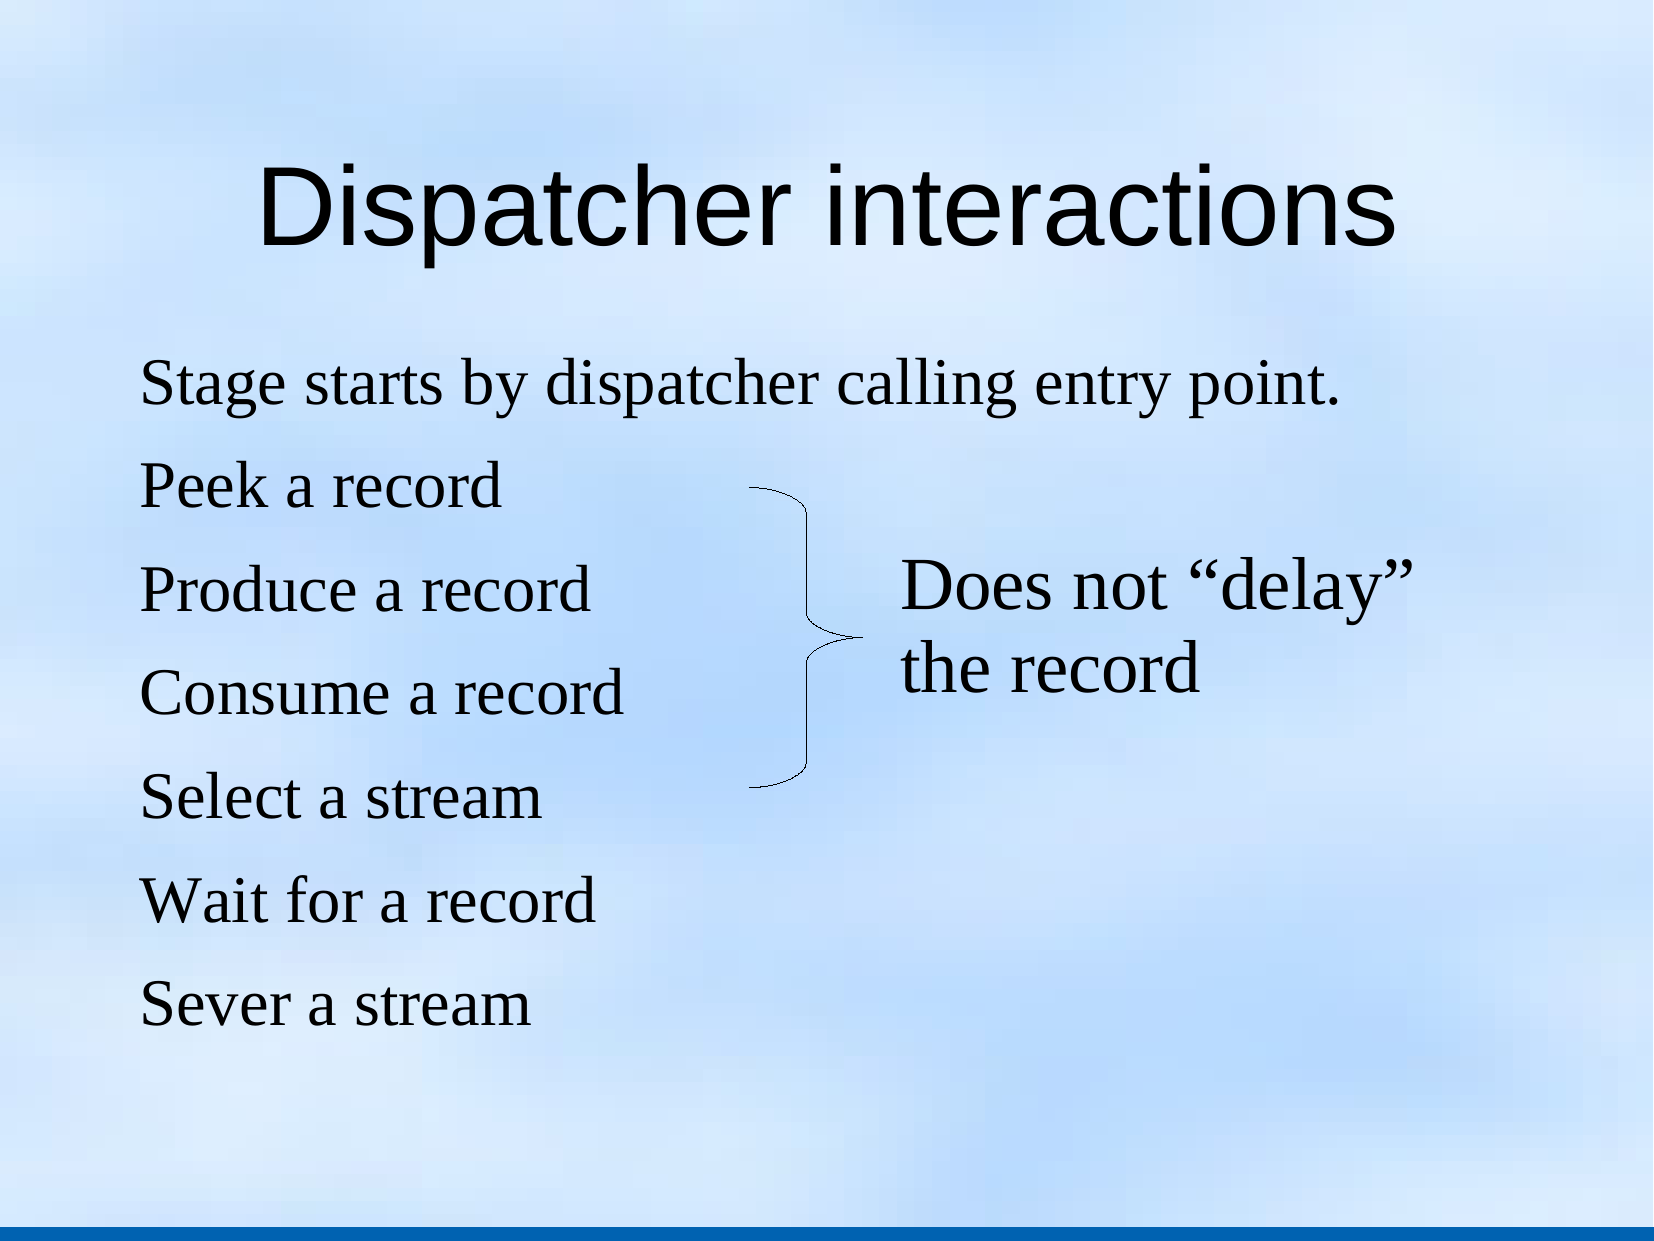

# Dispatcher interactions
Stage starts by dispatcher calling entry point.
Peek a record
Produce a record
Consume a record
Select a stream
Wait for a record
Sever a stream
Does not “delay” the record